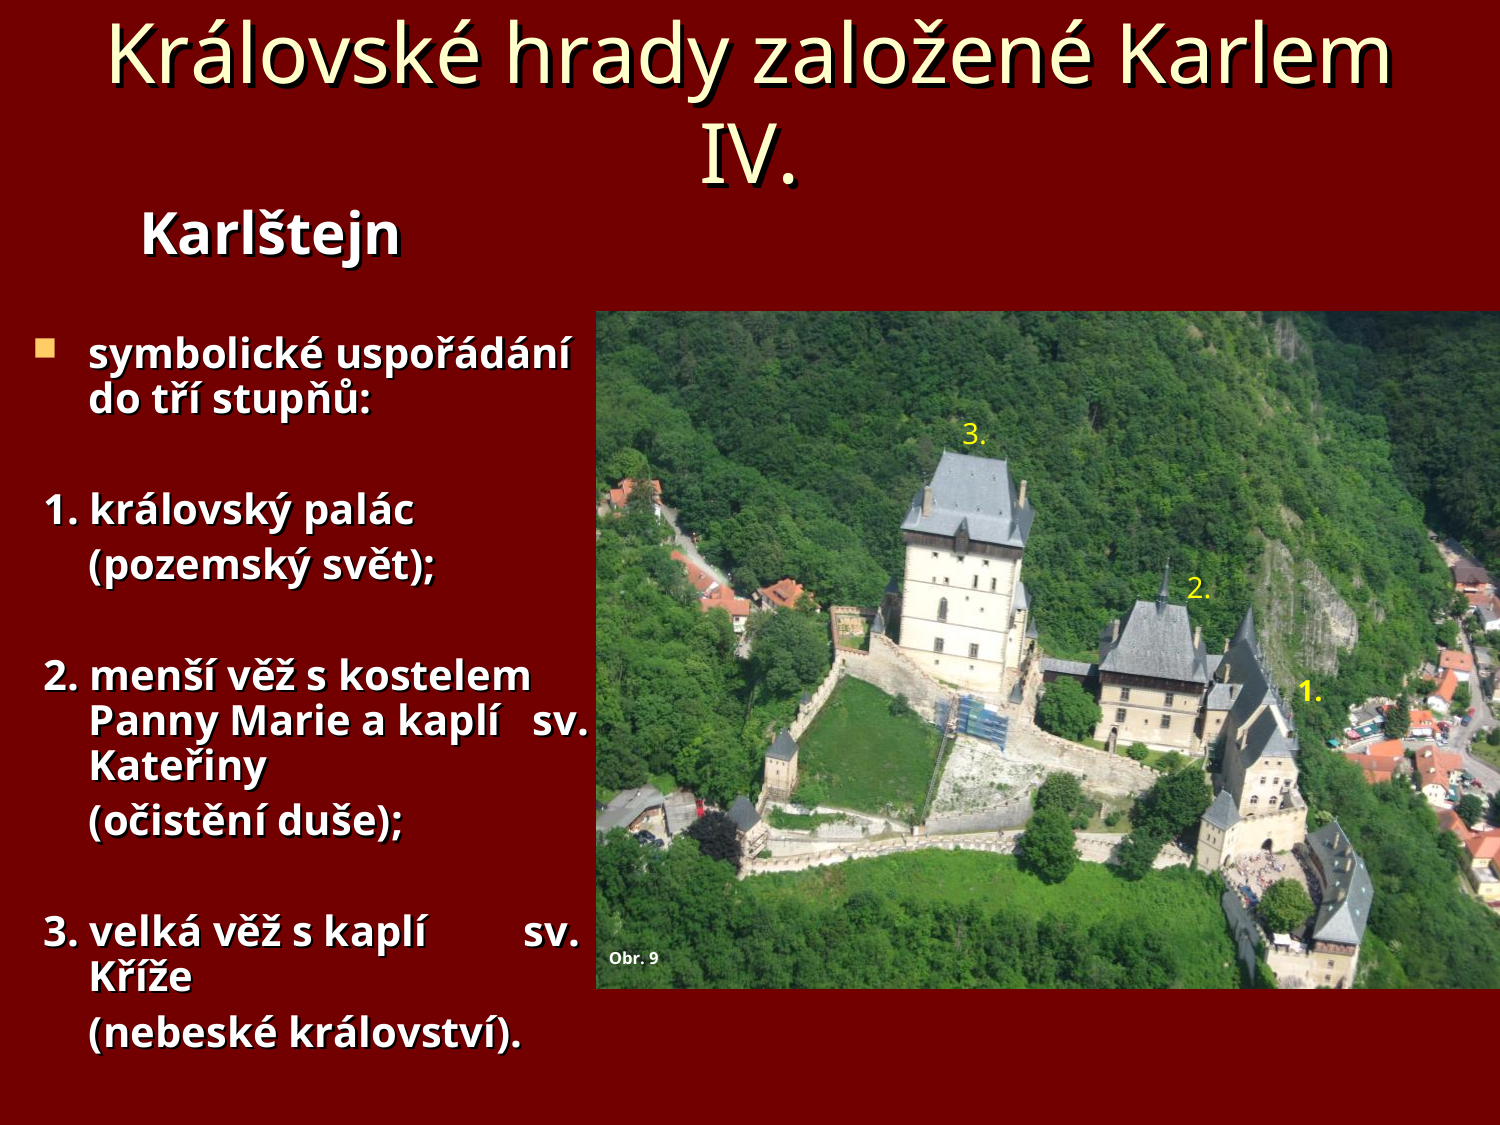

# Královské hrady založené Karlem IV.
 Karlštejn
symbolické uspořádání do tří stupňů:
 1. královský palác
	(pozemský svět);
 2. menší věž s kostelem Panny Marie a kaplí sv. Kateřiny
	(očistění duše);
 3. velká věž s kaplí sv. Kříže
	(nebeské království).
3.
2.
1.
Obr. 9